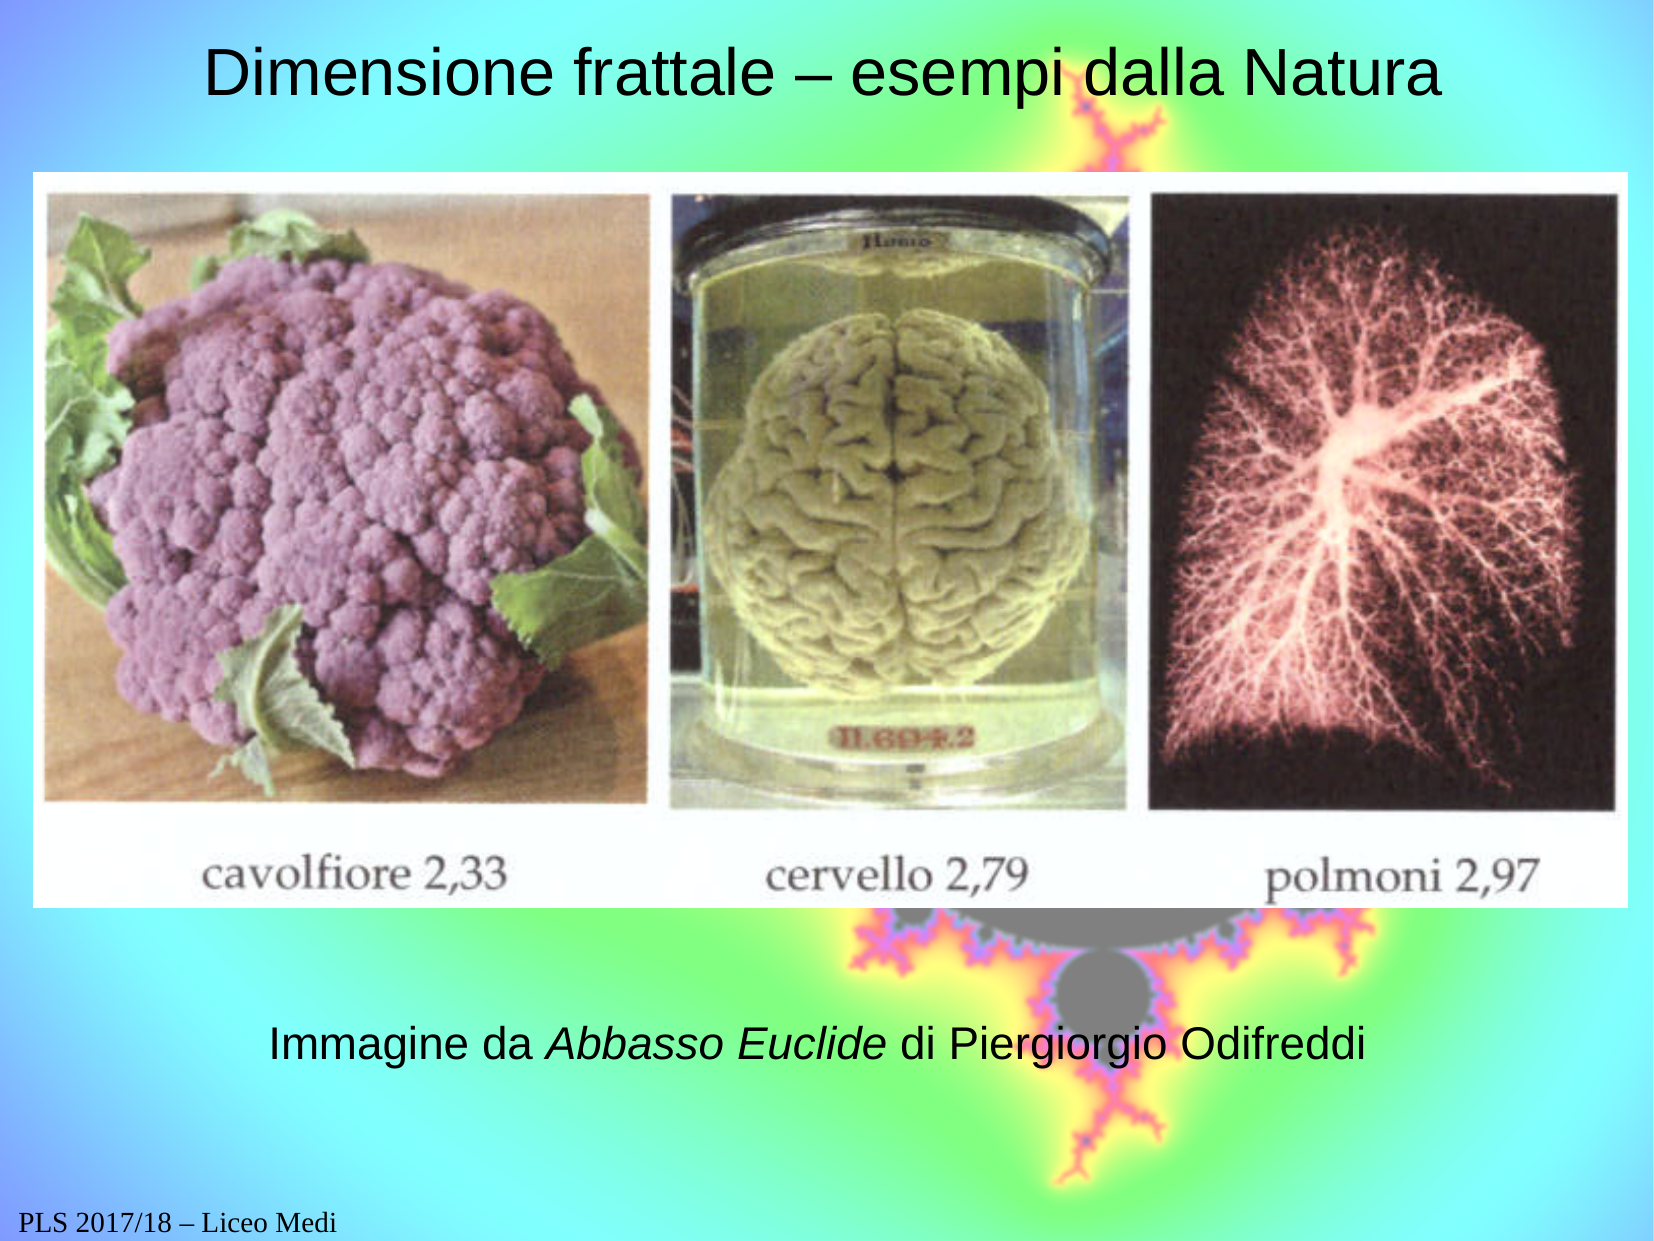

# Dimensione frattale – esempi dalla Natura
Immagine da Abbasso Euclide di Piergiorgio Odifreddi